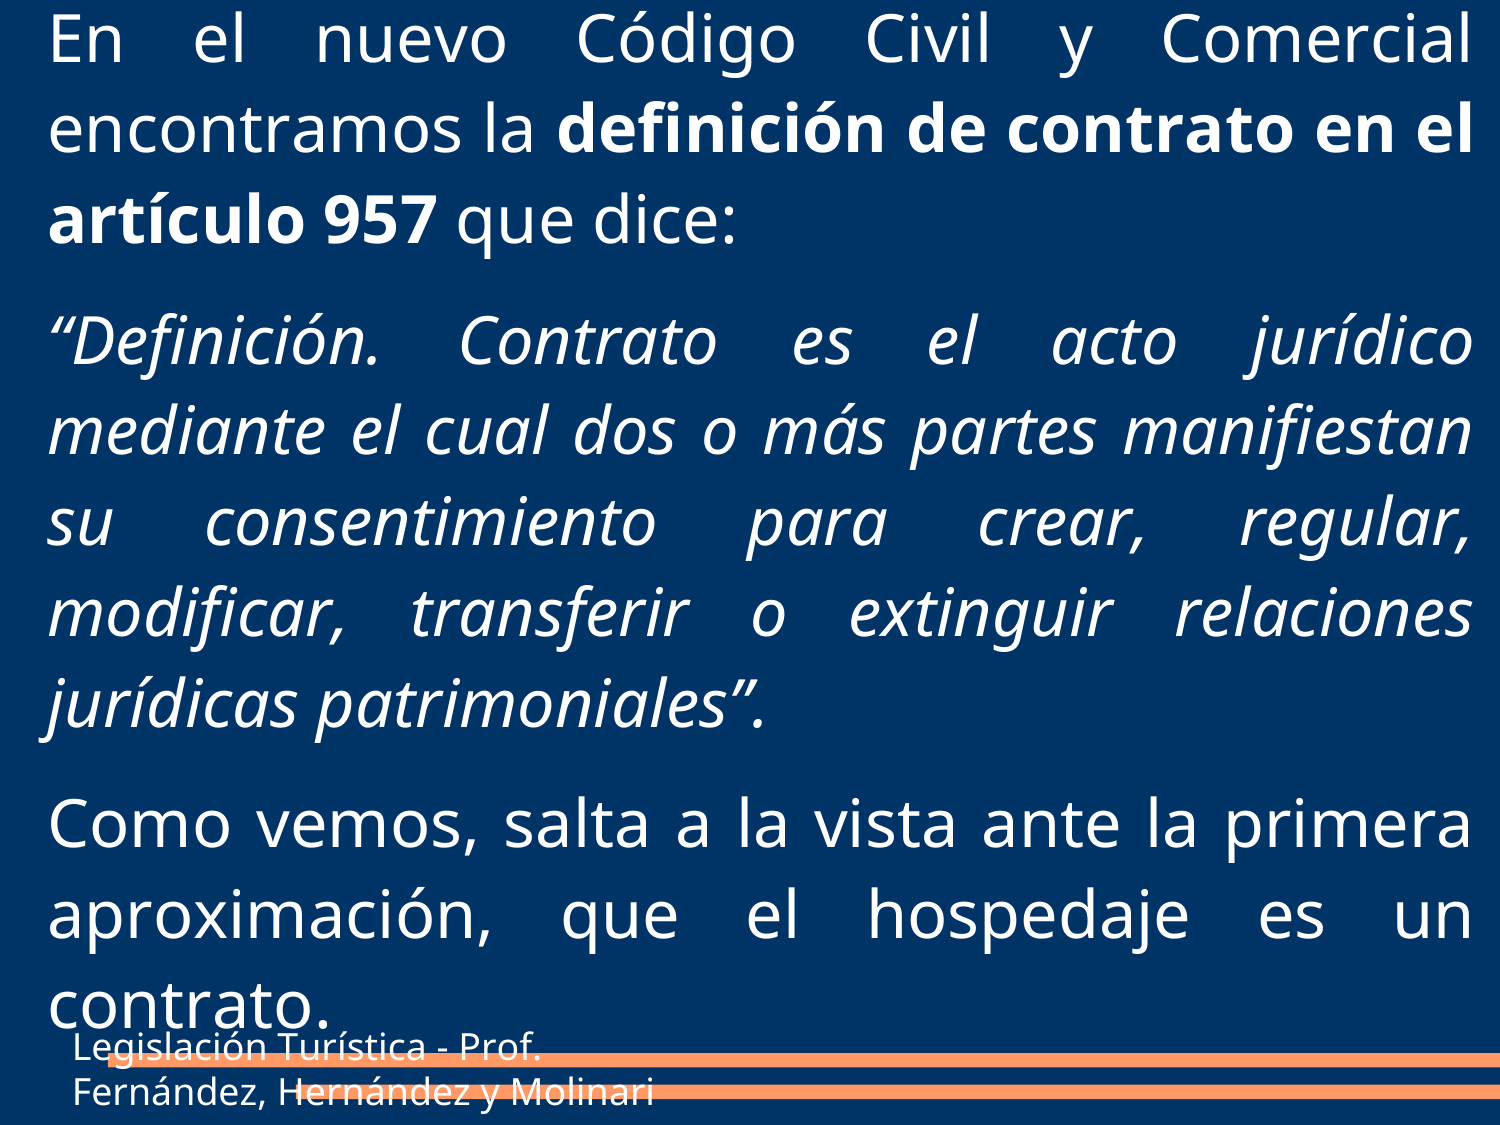

# En el nuevo Código Civil y Comercial encontramos la definición de contrato en el artículo 957 que dice:
“Definición. Contrato es el acto jurídico mediante el cual dos o más partes manifiestan su consentimiento para crear, regular, modificar, transferir o extinguir relaciones jurídicas patrimoniales”.
Como vemos, salta a la vista ante la primera aproximación, que el hospedaje es un contrato.
Legislación Turística - Prof. Fernández, Hernández y Molinari